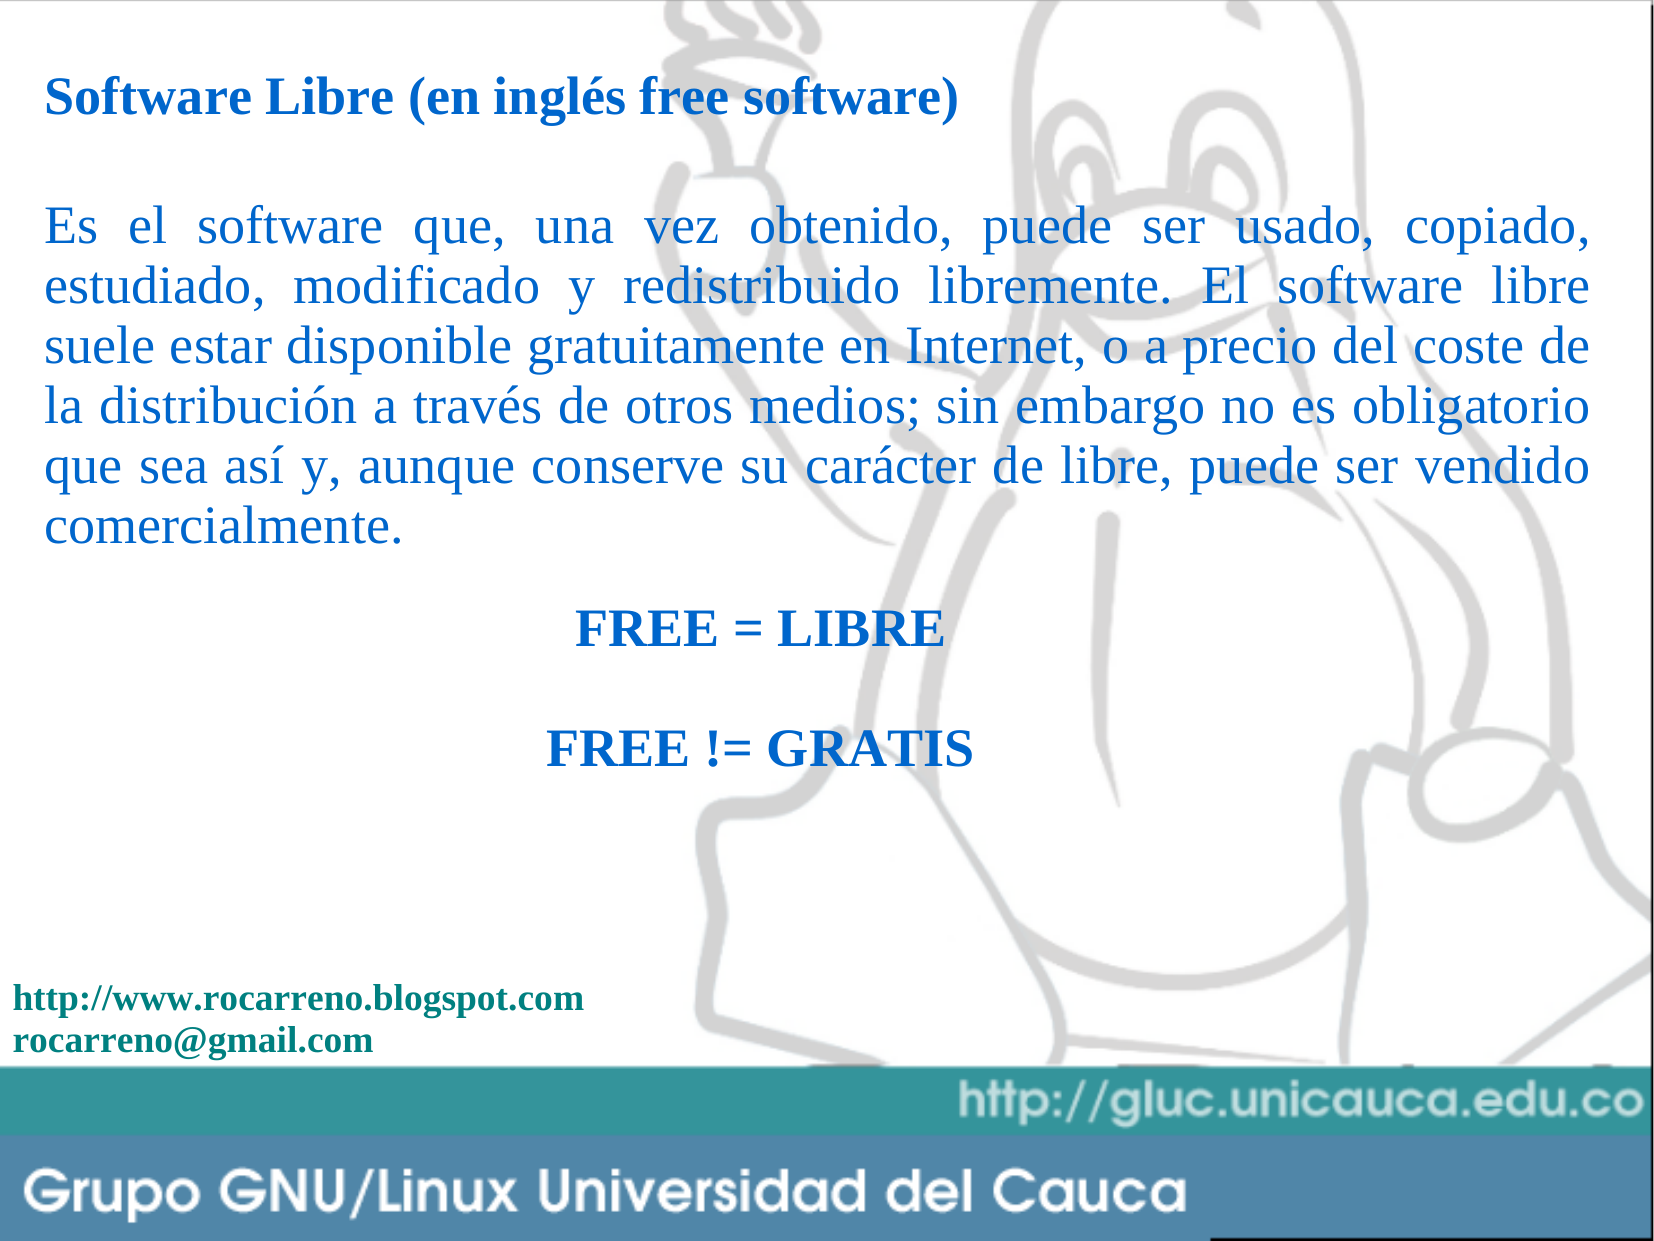

Software Libre (en inglés free software)
Es el software que, una vez obtenido, puede ser usado, copiado, estudiado, modificado y redistribuido libremente. El software libre suele estar disponible gratuitamente en Internet, o a precio del coste de la distribución a través de otros medios; sin embargo no es obligatorio que sea así y, aunque conserve su carácter de libre, puede ser vendido comercialmente.
FREE = LIBRE
FREE != GRATIS
http://www.rocarreno.blogspot.com
rocarreno@gmail.com